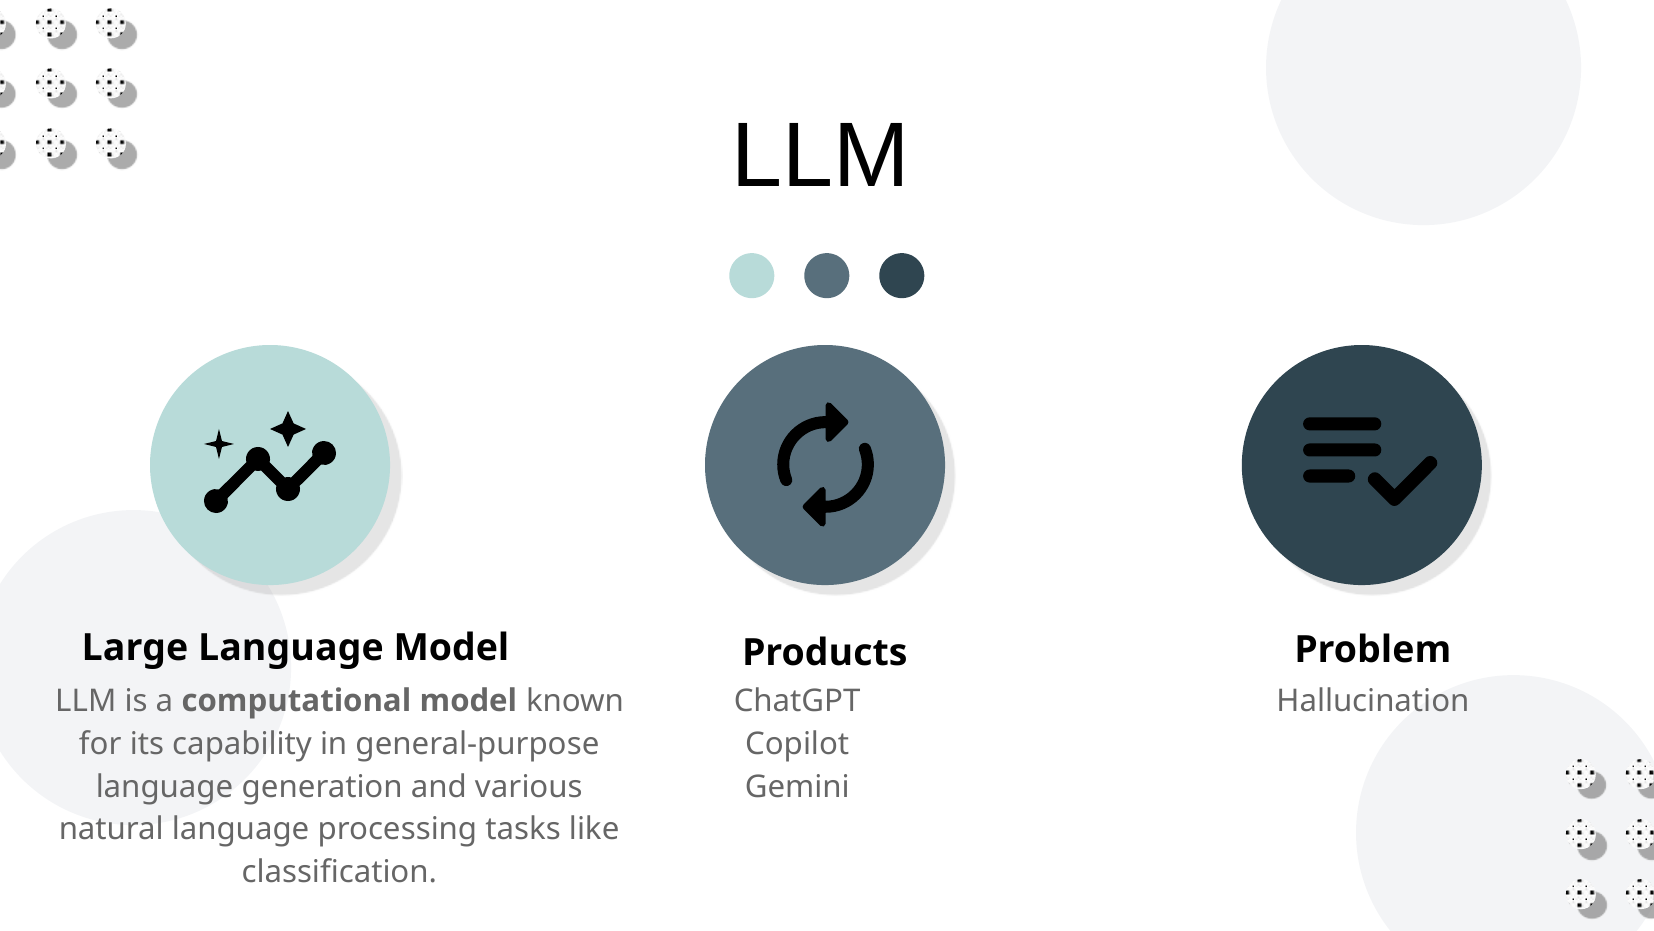

# LLM
Large Language Model
Problem
Products
LLM is a computational model known for its capability in general-purpose language generation and various natural language processing tasks like classification.
ChatGPT
Copilot
Gemini
Hallucination